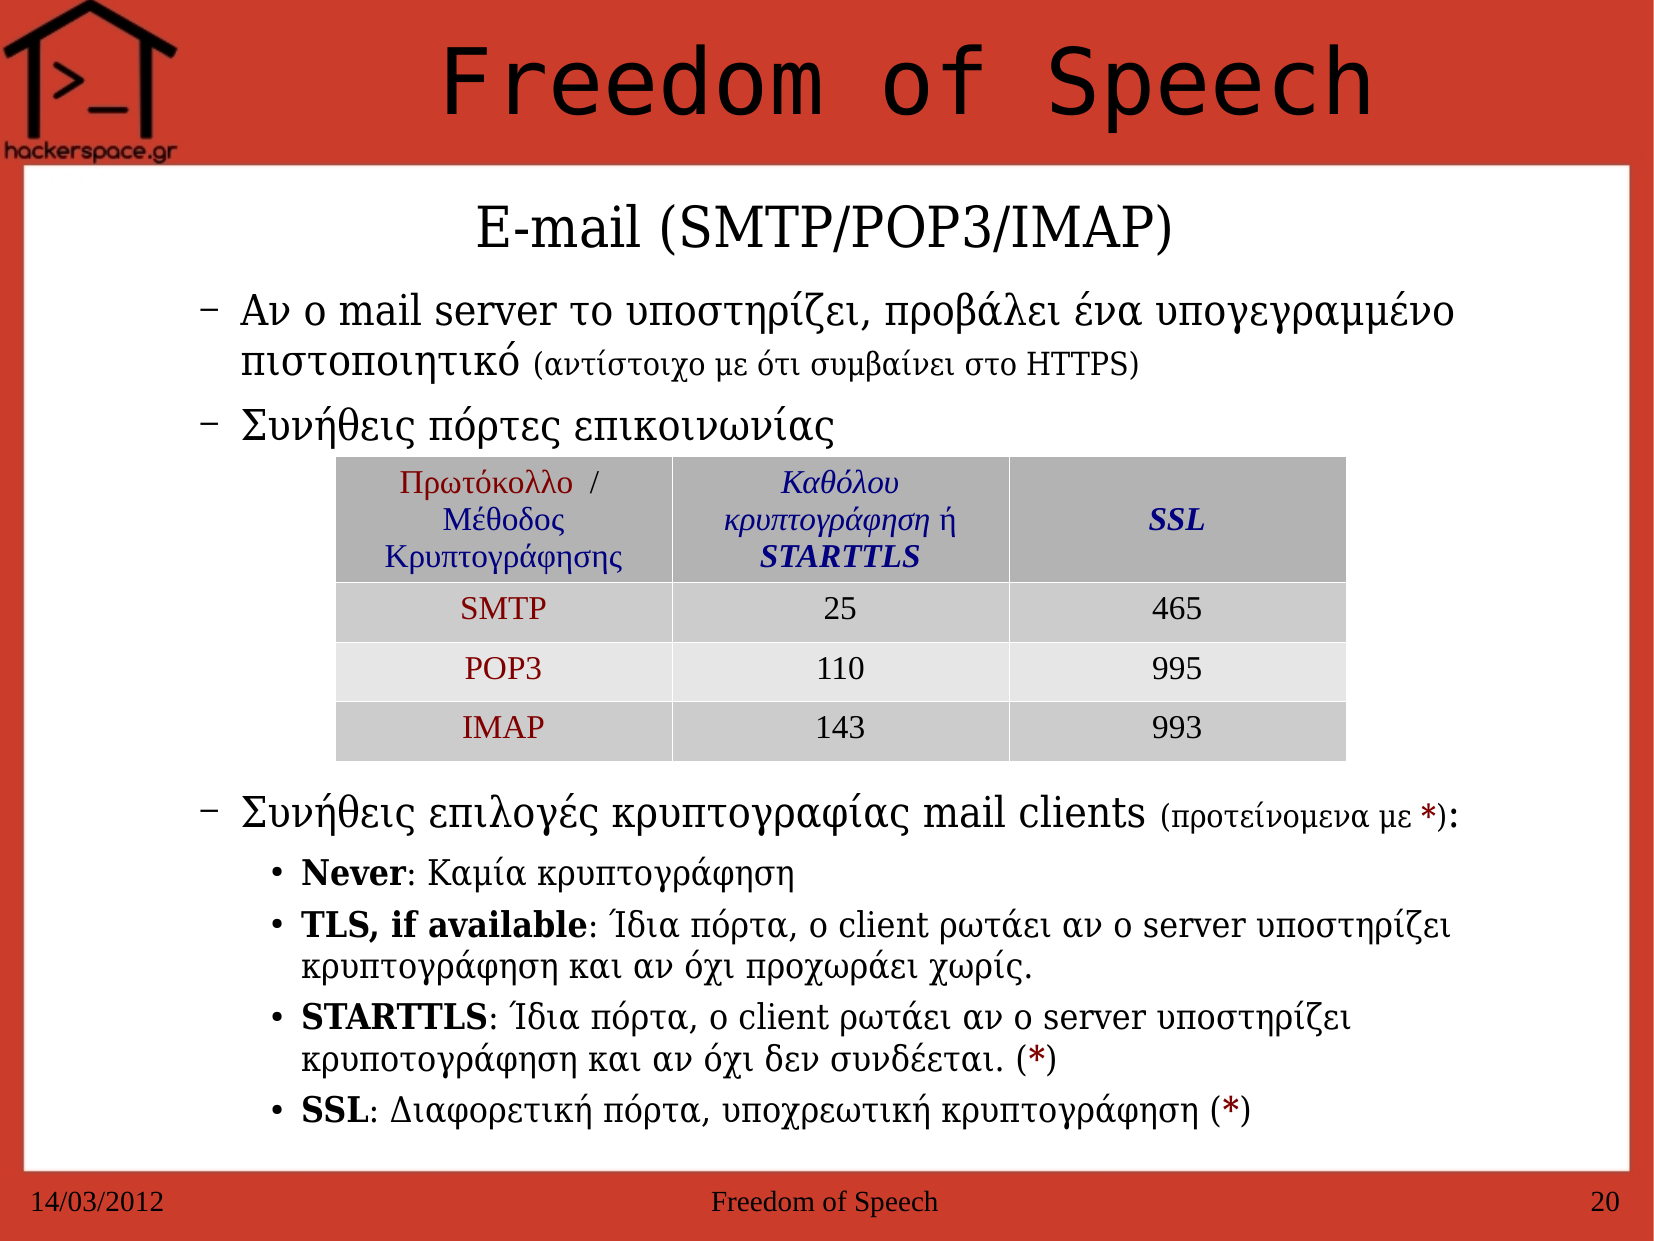

# Freedom of Speech
E-mail (SMTP/POP3/IMAP)
Αν ο mail server το υποστηρίζει, προβάλει ένα υπογεγραμμένο πιστοποιητικό (αντίστοιχο με ότι συμβαίνει στο HTTPS)
Συνήθεις πόρτες επικοινωνίας
Συνήθεις επιλογές κρυπτογραφίας mail clients (προτείνομενα με *):
Never: Καμία κρυπτογράφηση
TLS, if available: Ίδια πόρτα, o client ρωτάει αν ο server υποστηρίζει κρυπτογράφηση και αν όχι προχωράει χωρίς.
STARTTLS: Ίδια πόρτα, o client ρωτάει αν ο server υποστηρίζει κρυποτογράφηση και αν όχι δεν συνδέεται. (*)
SSL: Διαφορετική πόρτα, υποχρεωτική κρυπτογράφηση (*)
| Πρωτόκολλο / Μέθοδος Κρυπτογράφησης | Καθόλου κρυπτογράφηση ή STARTTLS | SSL |
| --- | --- | --- |
| SMTP | 25 | 465 |
| POP3 | 110 | 995 |
| IMAP | 143 | 993 |
14/03/2012
Freedom of Speech
20